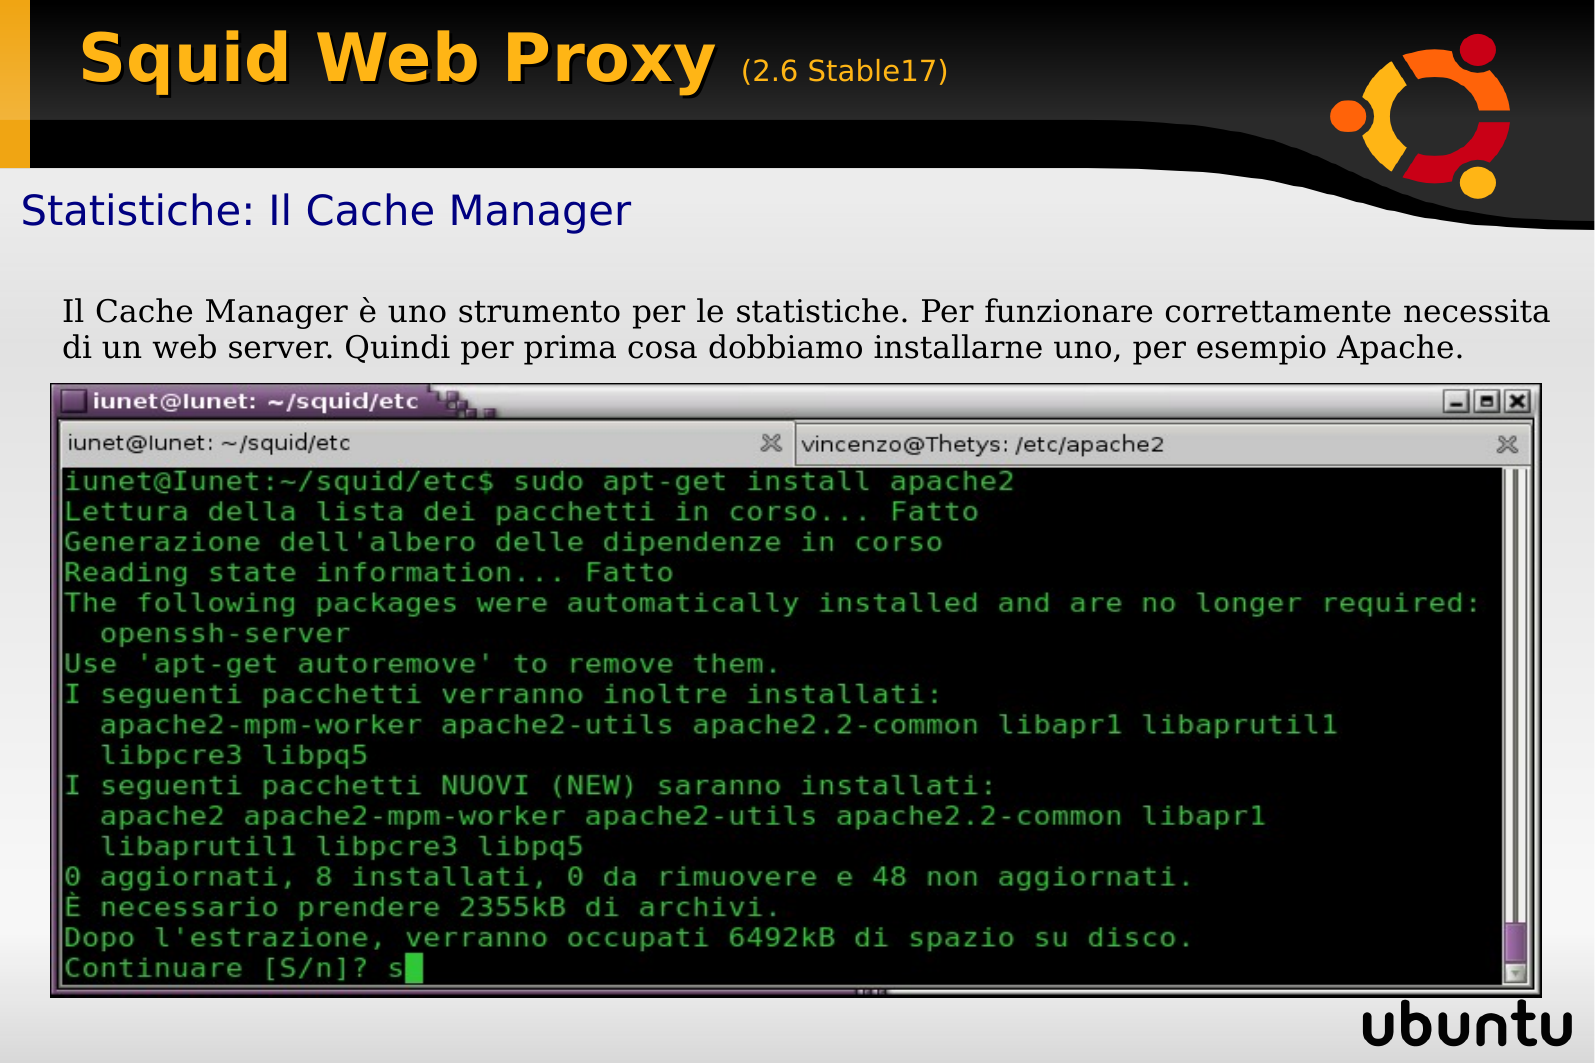

Squid Web Proxy (2.6 Stable17)
Statistiche: Il Cache Manager
Il Cache Manager è uno strumento per le statistiche. Per funzionare correttamente necessita di un web server. Quindi per prima cosa dobbiamo installarne uno, per esempio Apache.
58